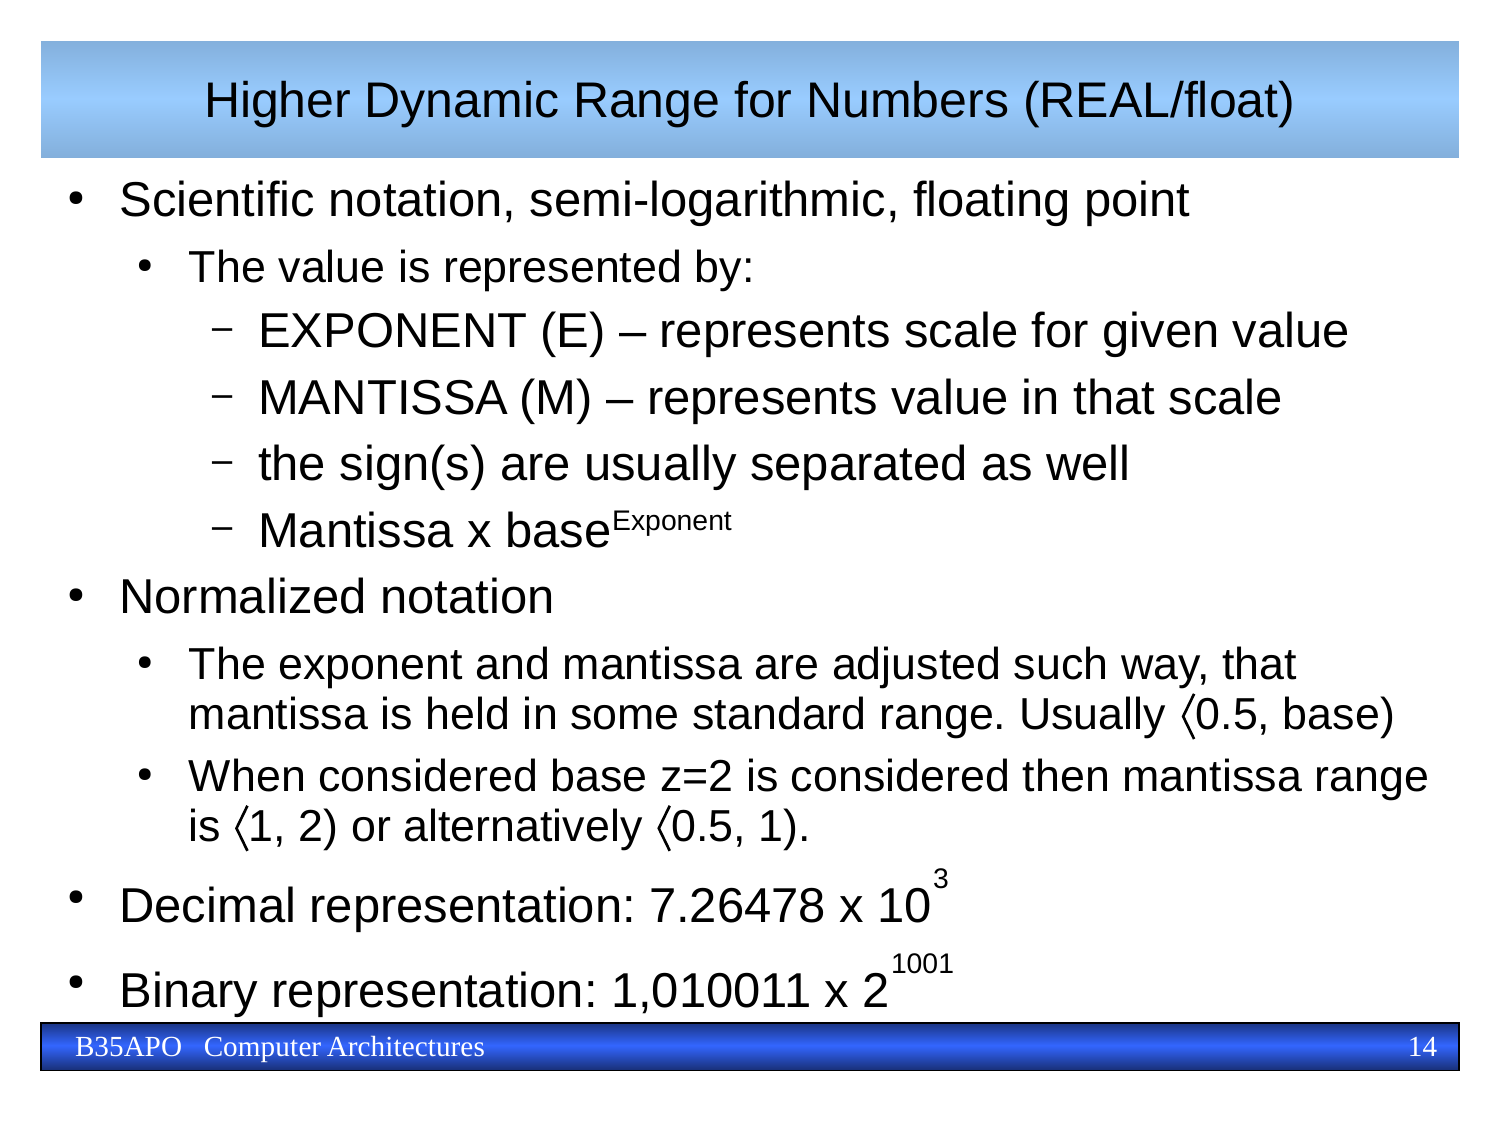

# Higher Dynamic Range for Numbers (REAL/float)
Scientific notation, semi-logarithmic, floating point
The value is represented by:
EXPONENT (E) – represents scale for given value
MANTISSA (M) – represents value in that scale
the sign(s) are usually separated as well
Mantissa x baseExponent
Normalized notation
The exponent and mantissa are adjusted such way, that mantissa is held in some standard range. Usually 〈0.5, base)
When considered base z=2 is considered then mantissa range is 〈1, 2) or alternatively 〈0.5, 1).
Decimal representation: 7.26478 x 103
Binary representation: 1,010011 x 21001
B35APO Computer Architectures
14